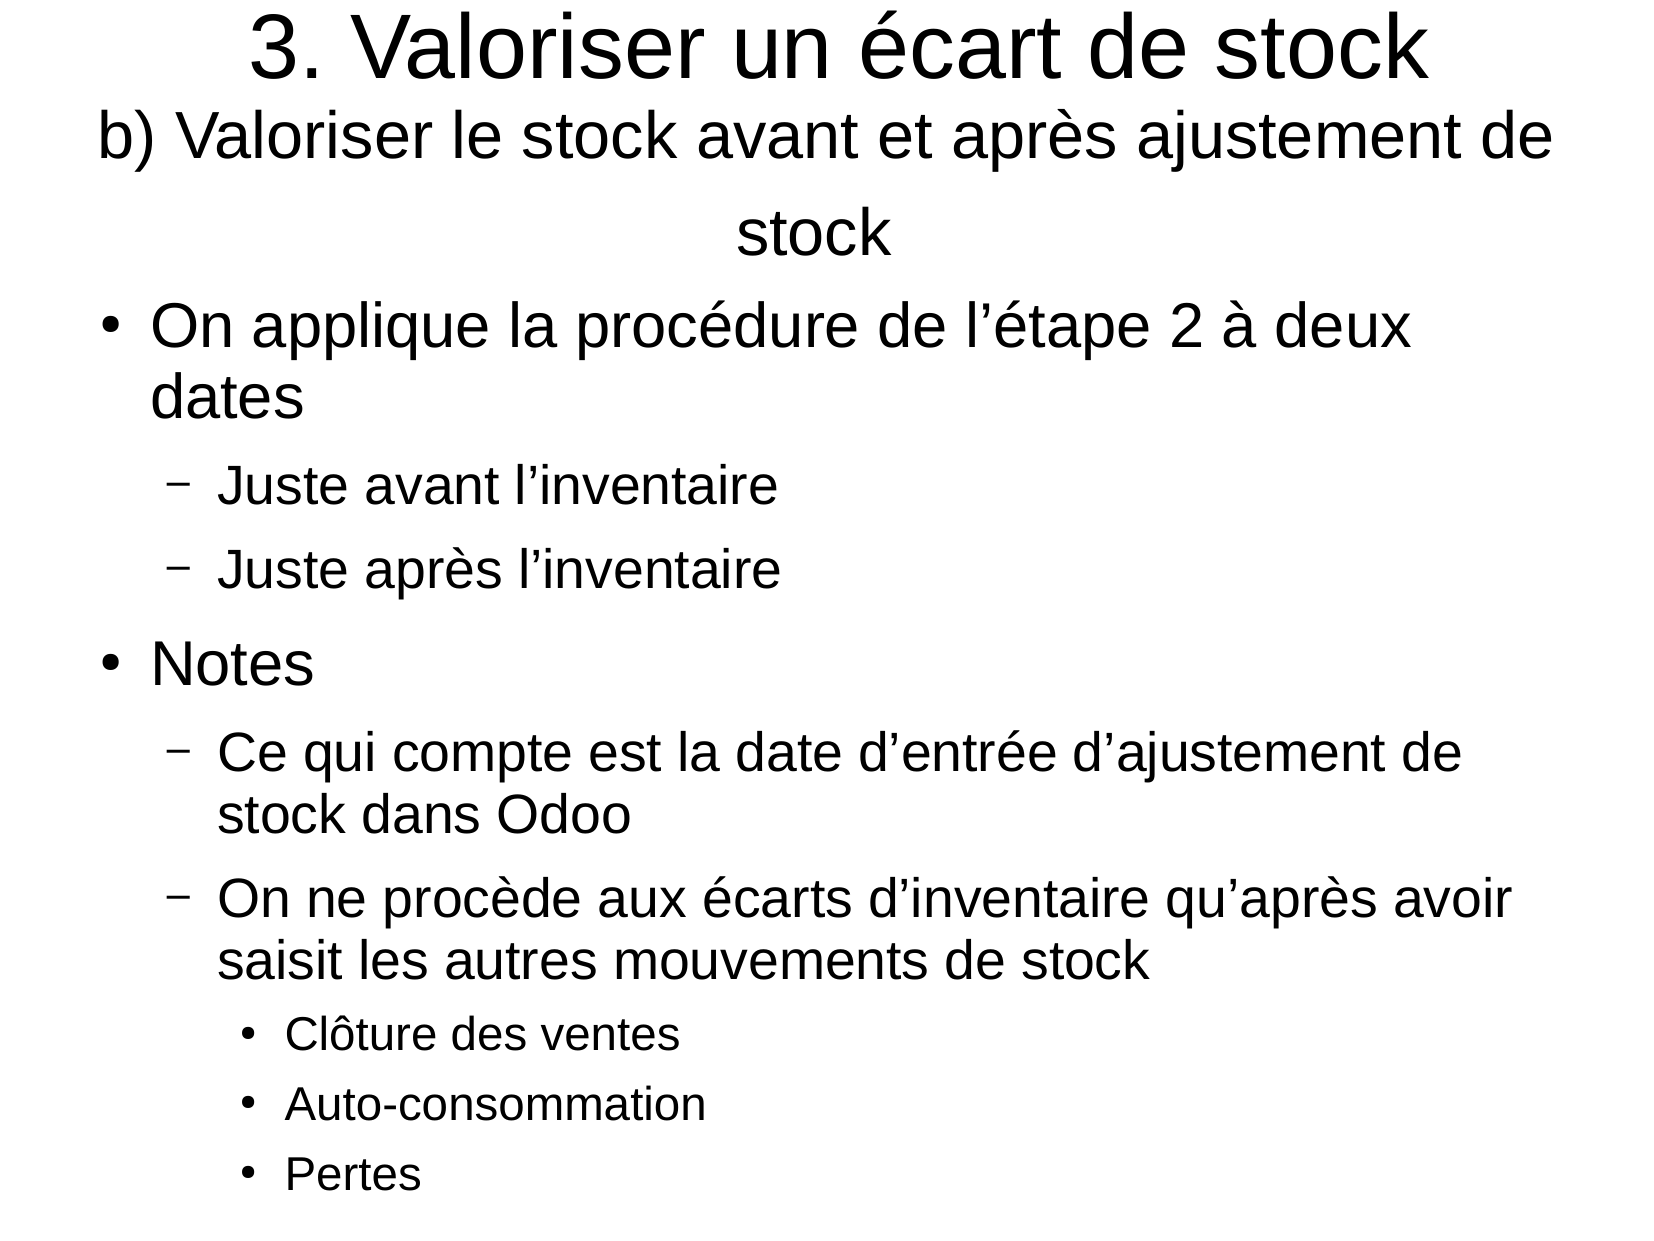

# 3. Valoriser un écart de stock b) Valoriser le stock avant et après ajustement de stock
On applique la procédure de l’étape 2 à deux dates
Juste avant l’inventaire
Juste après l’inventaire
Notes
Ce qui compte est la date d’entrée d’ajustement de stock dans Odoo
On ne procède aux écarts d’inventaire qu’après avoir saisit les autres mouvements de stock
Clôture des ventes
Auto-consommation
Pertes